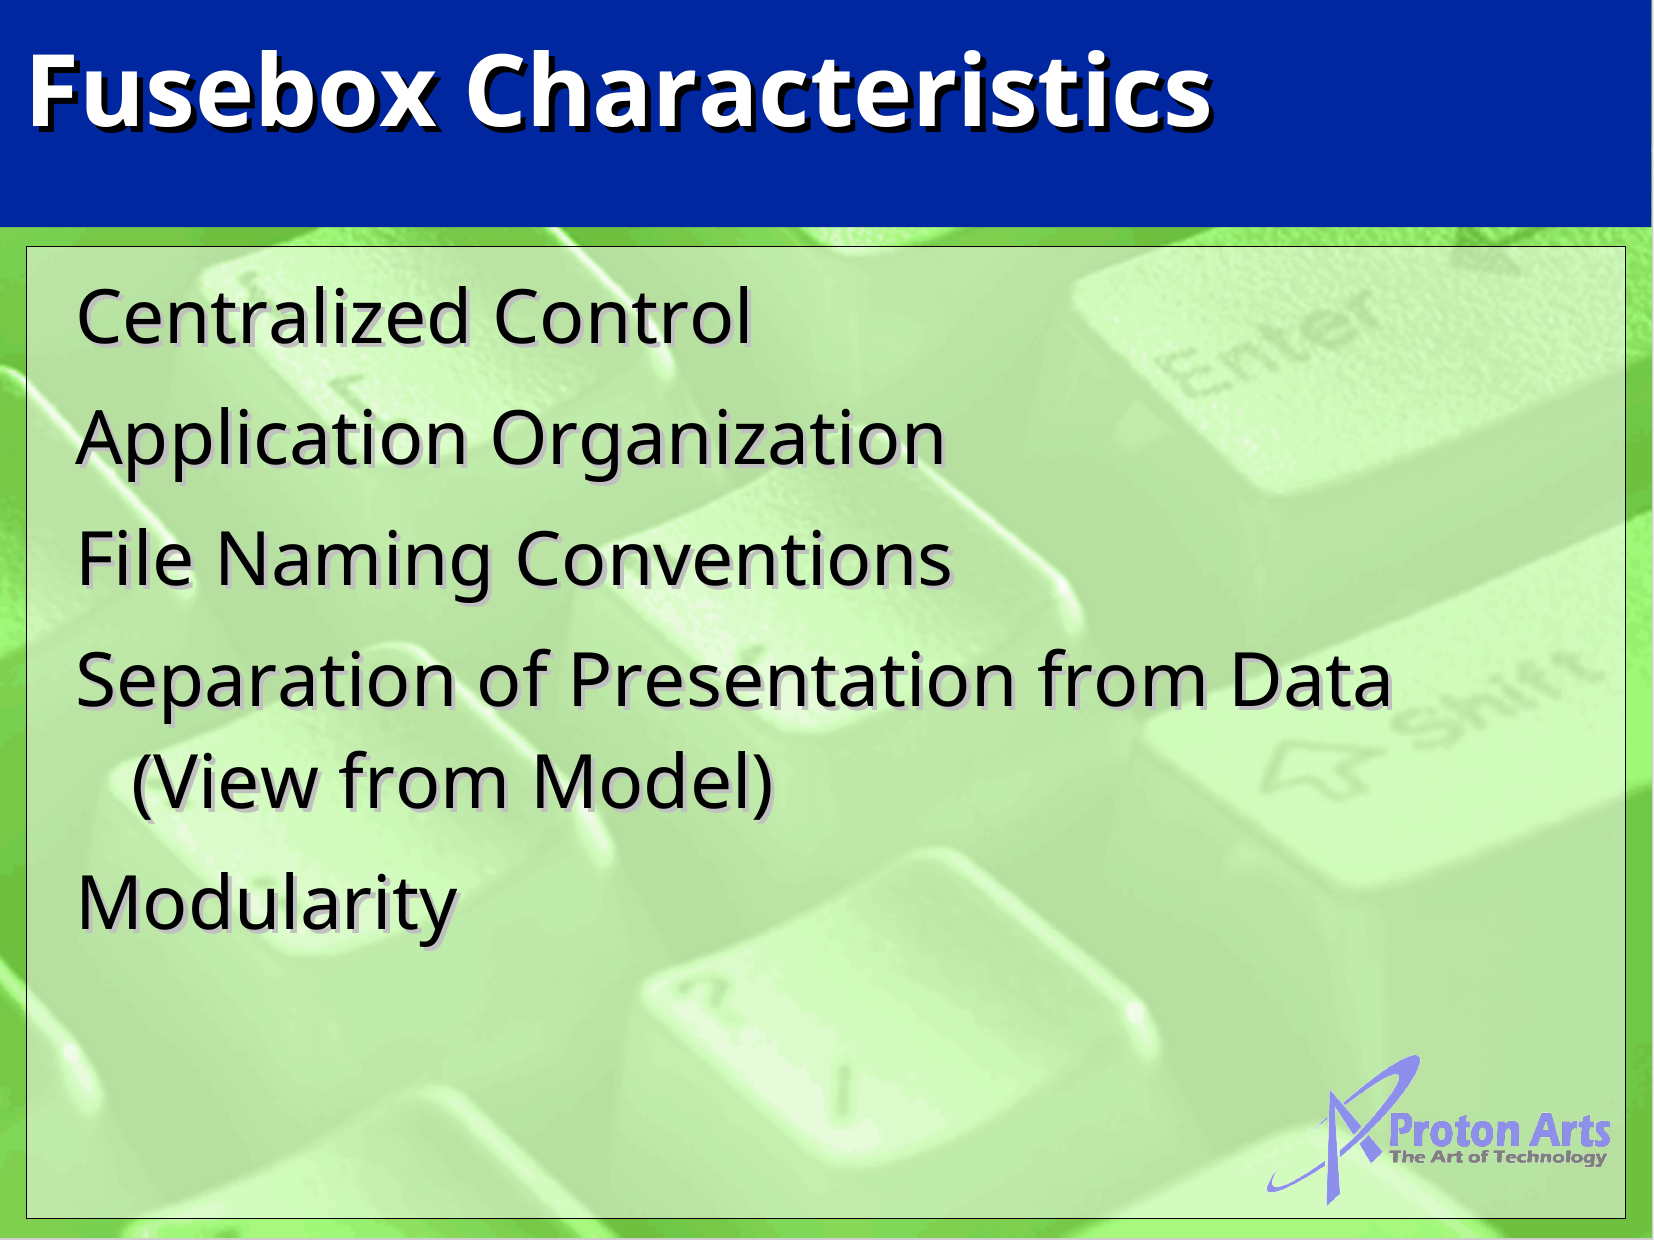

# Fusebox Characteristics
Centralized Control
Application Organization
File Naming Conventions
Separation of Presentation from Data (View from Model)
Modularity